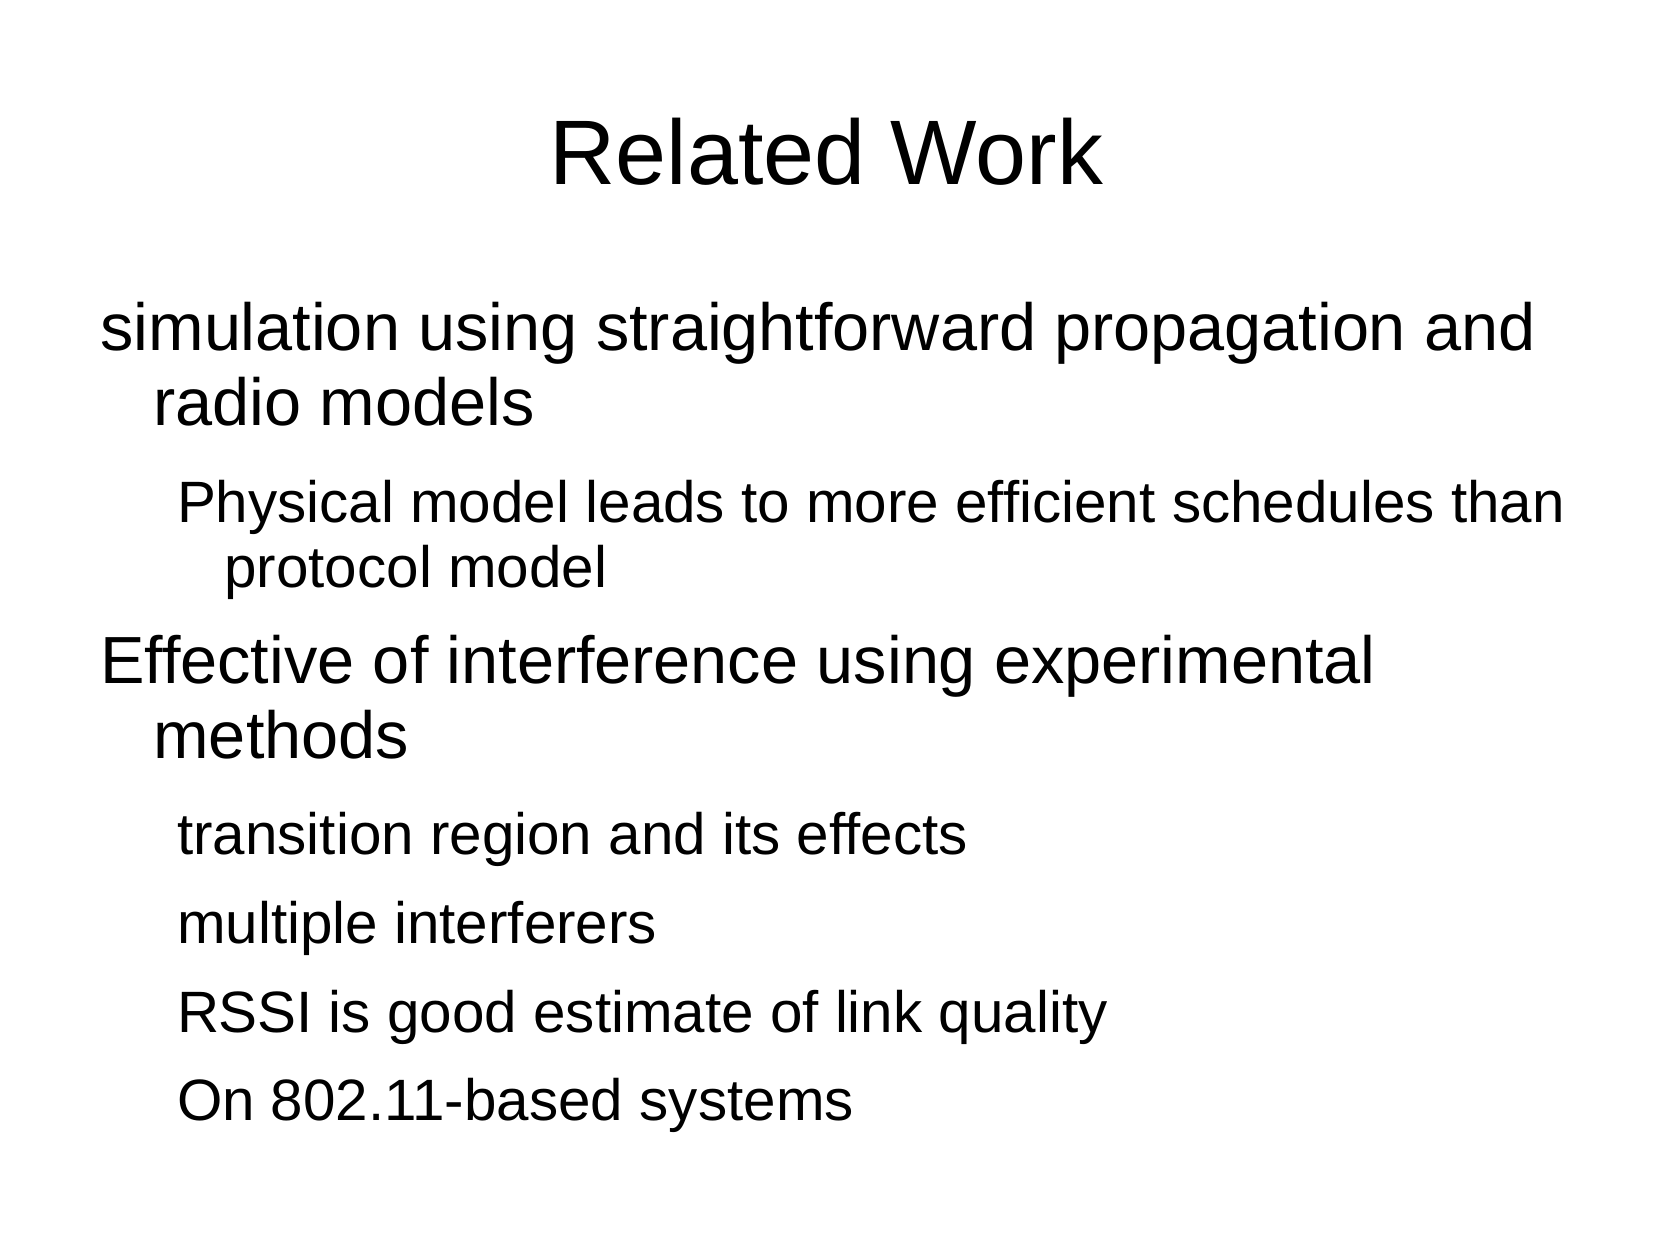

# Related Work
simulation using straightforward propagation and radio models
Physical model leads to more efficient schedules than protocol model
Effective of interference using experimental methods
transition region and its effects
multiple interferers
RSSI is good estimate of link quality
On 802.11-based systems